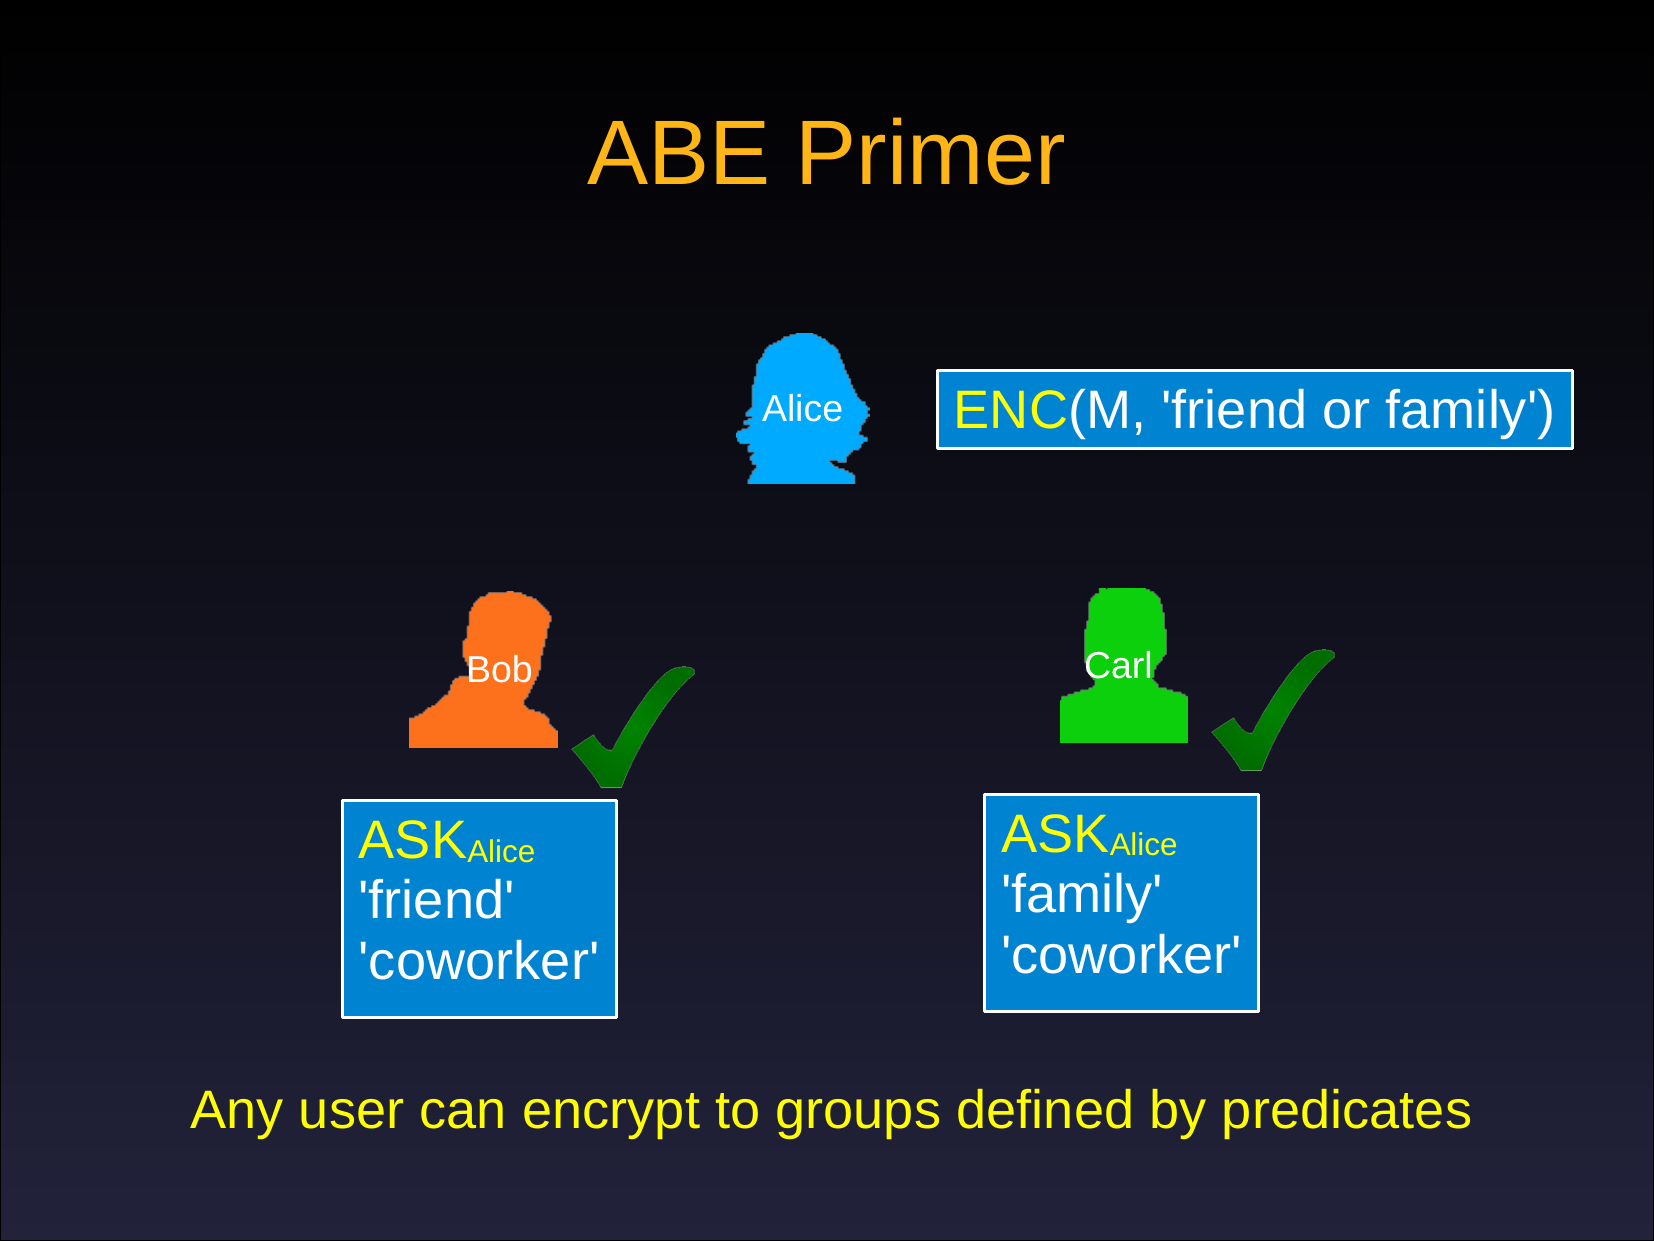

# ABE Primer
Alice
ENC(M, 'friend or family')
Carl
 Bob
ASKAlice
'family'
'coworker'
ASKAlice
'friend'
'coworker'
Any user can encrypt to groups defined by predicates